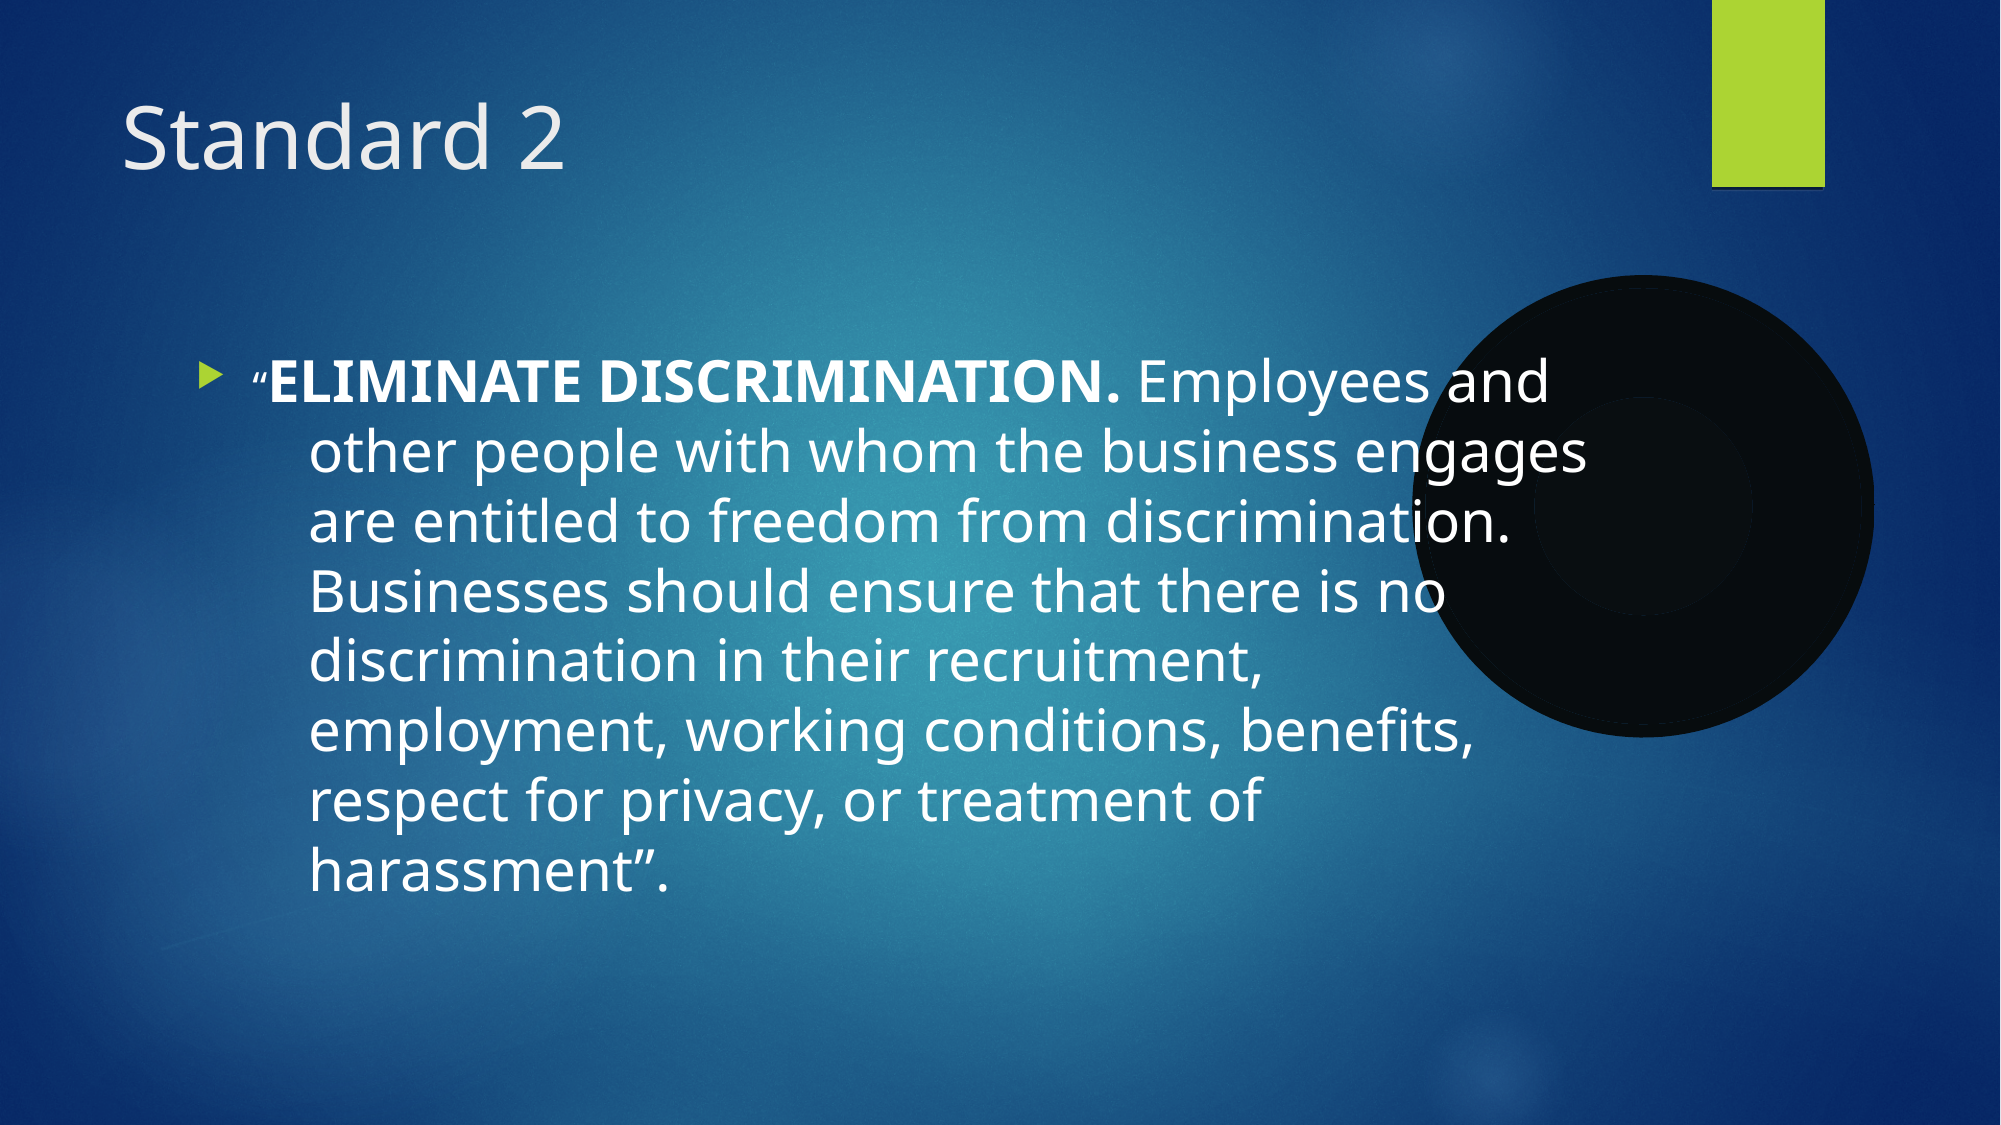

# Standard 2
“ELIMINATE DISCRIMINATION. Employees and other people with whom the business engages are entitled to freedom from discrimination. Businesses should ensure that there is no discrimination in their recruitment, employment, working conditions, benefits, respect for privacy, or treatment of harassment”.